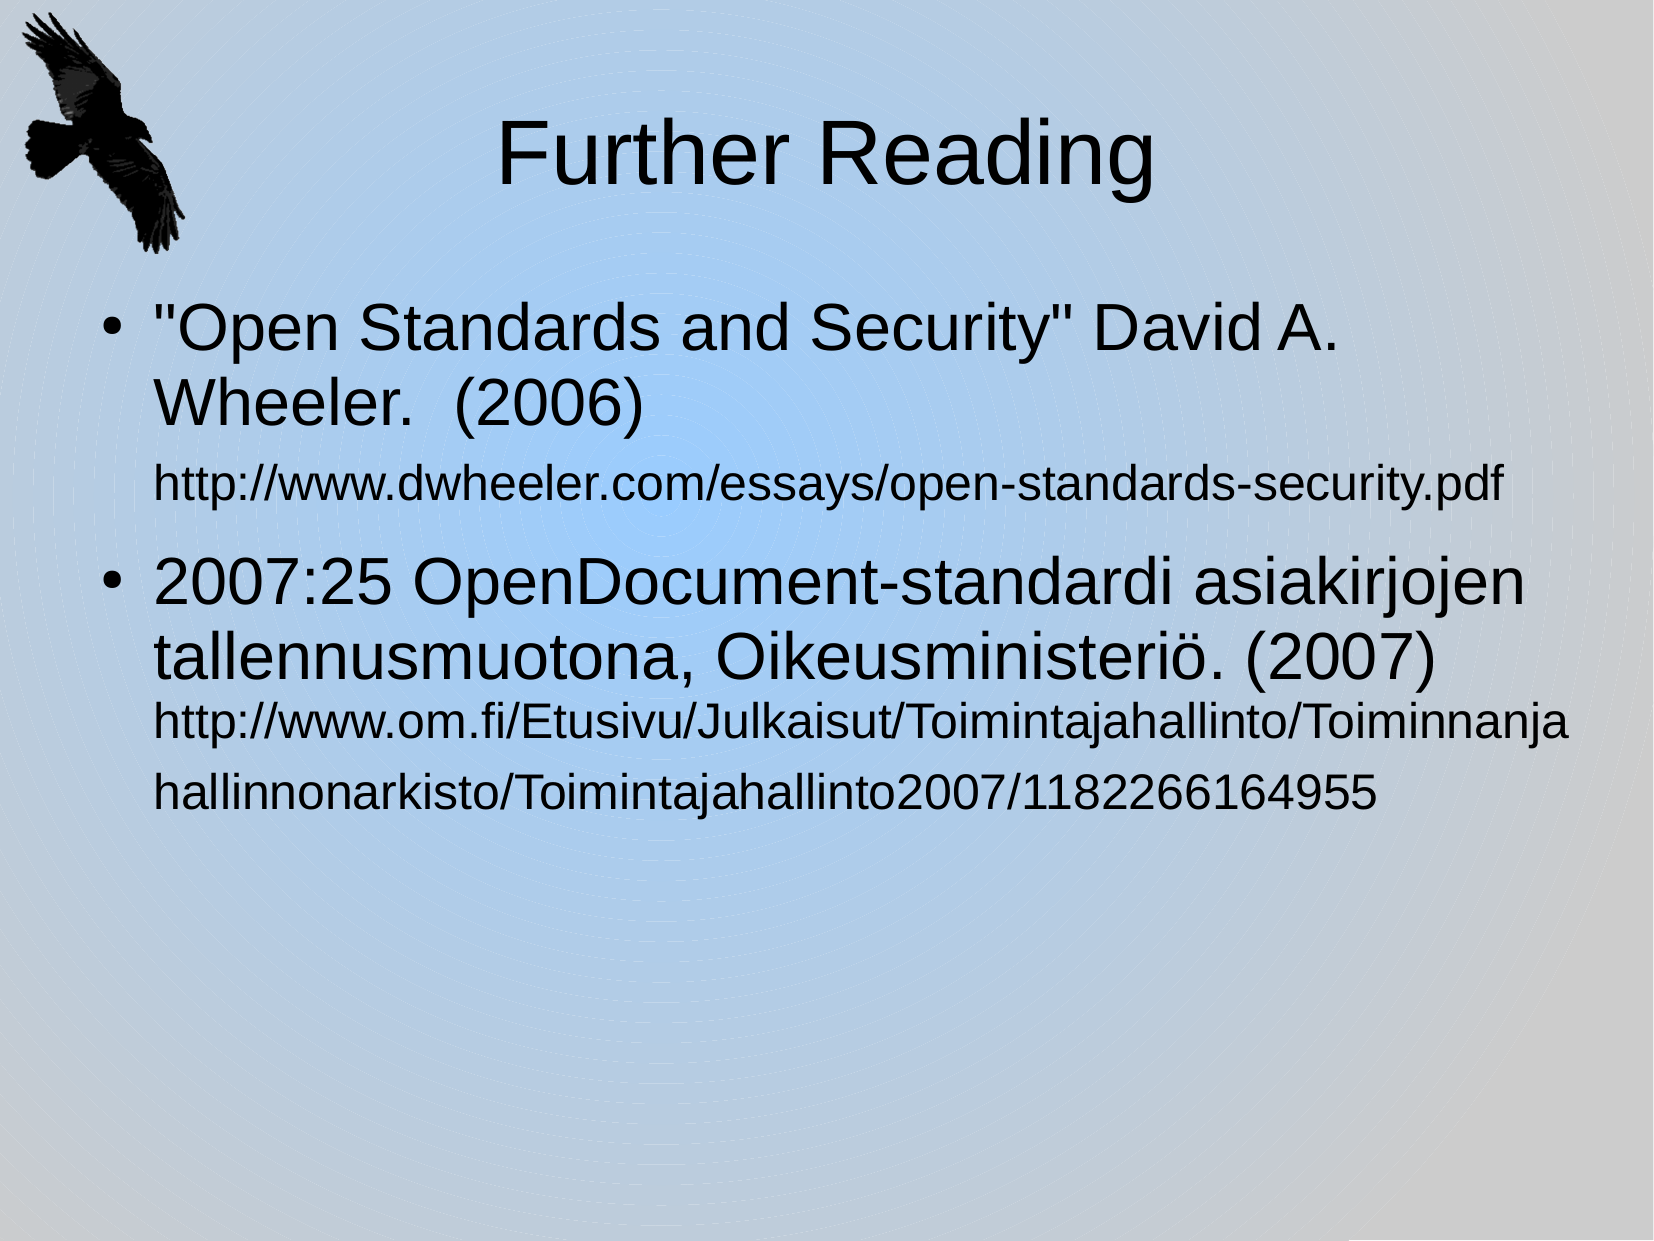

# Further Reading
"Open Standards and Security" David A. Wheeler. (2006)
http://www.dwheeler.com/essays/open-standards-security.pdf
2007:25 OpenDocument-standardi asiakirjojen tallennusmuotona, Oikeusministeriö. (2007)
http://www.om.fi/Etusivu/Julkaisut/Toimintajahallinto/Toiminnanjahallinnonarkisto/Toimintajahallinto2007/1182266164955